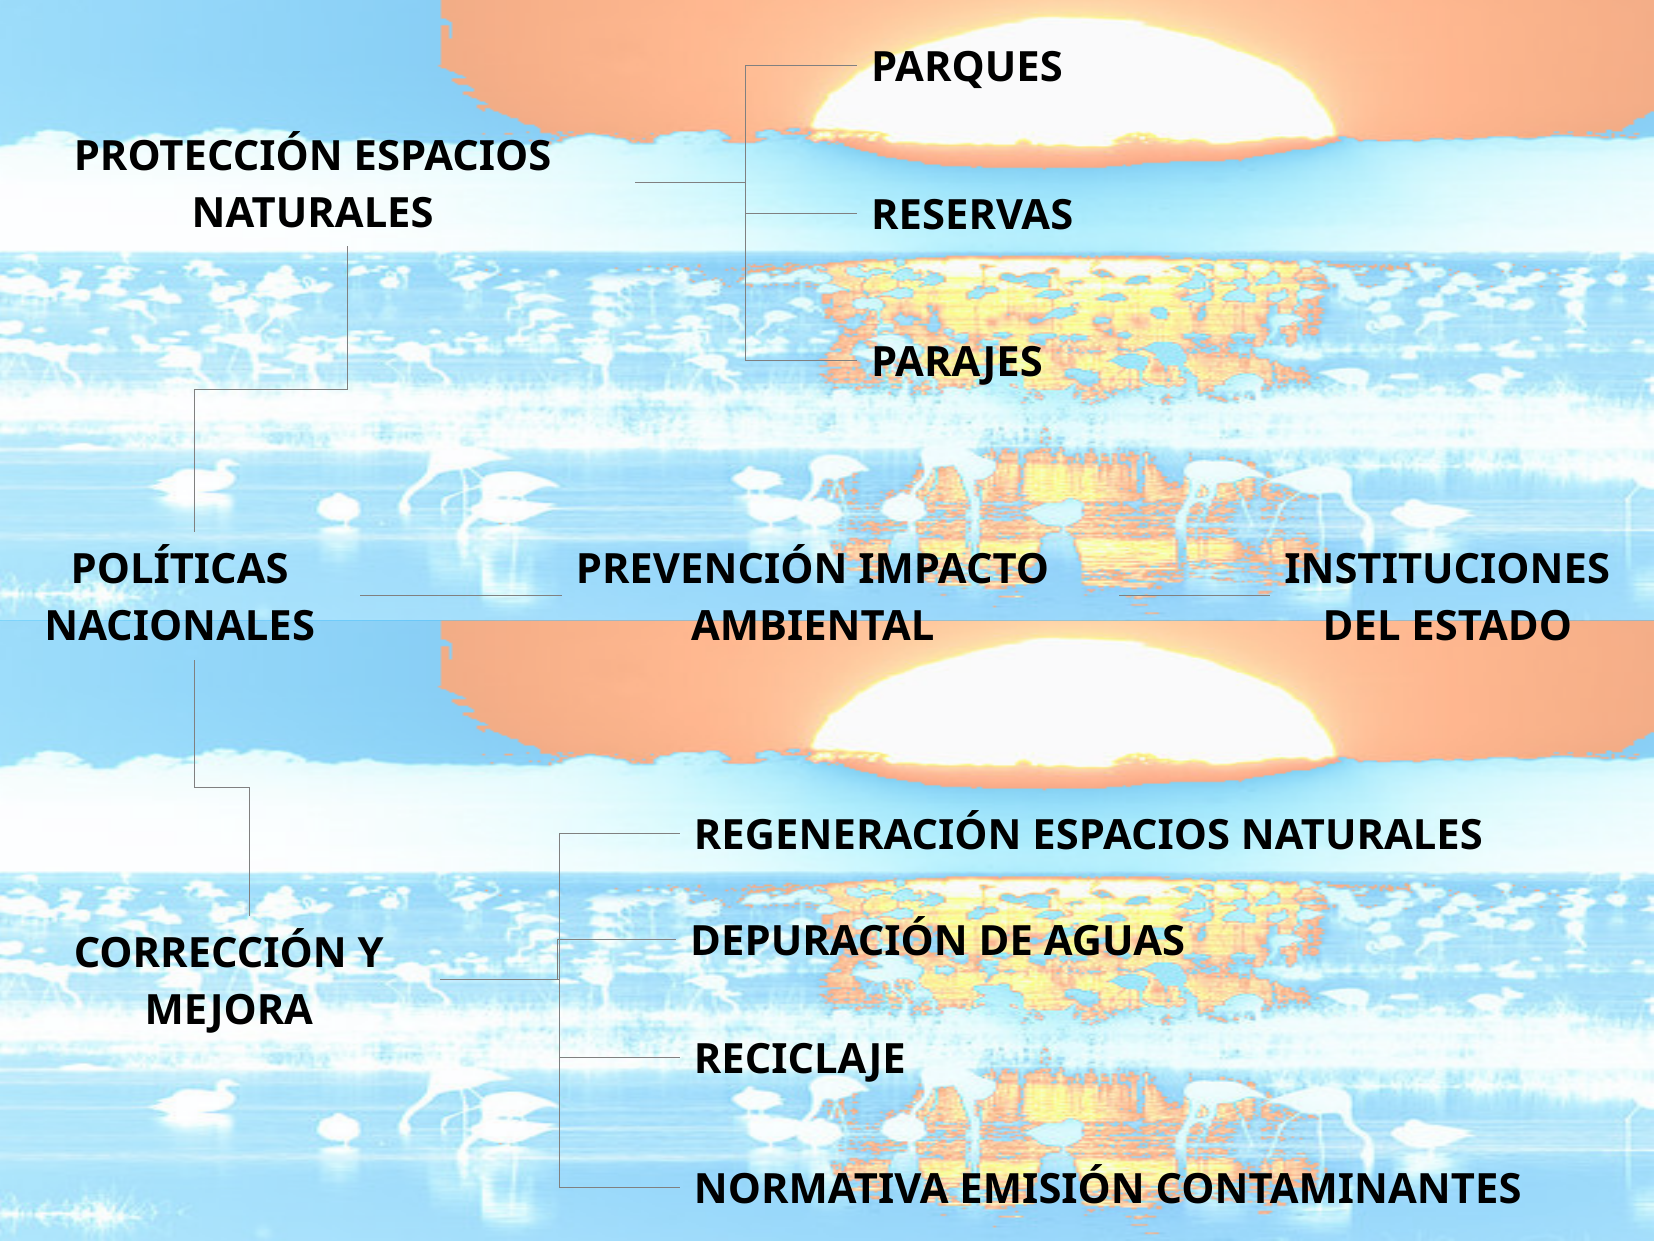

PARQUES
PROTECCIÓN ESPACIOS
NATURALES
RESERVAS
PARAJES
POLÍTICAS
NACIONALES
PREVENCIÓN IMPACTO
AMBIENTAL
INSTITUCIONES
DEL ESTADO
REGENERACIÓN ESPACIOS NATURALES
DEPURACIÓN DE AGUAS
CORRECCIÓN Y
MEJORA
RECICLAJE
NORMATIVA EMISIÓN CONTAMINANTES